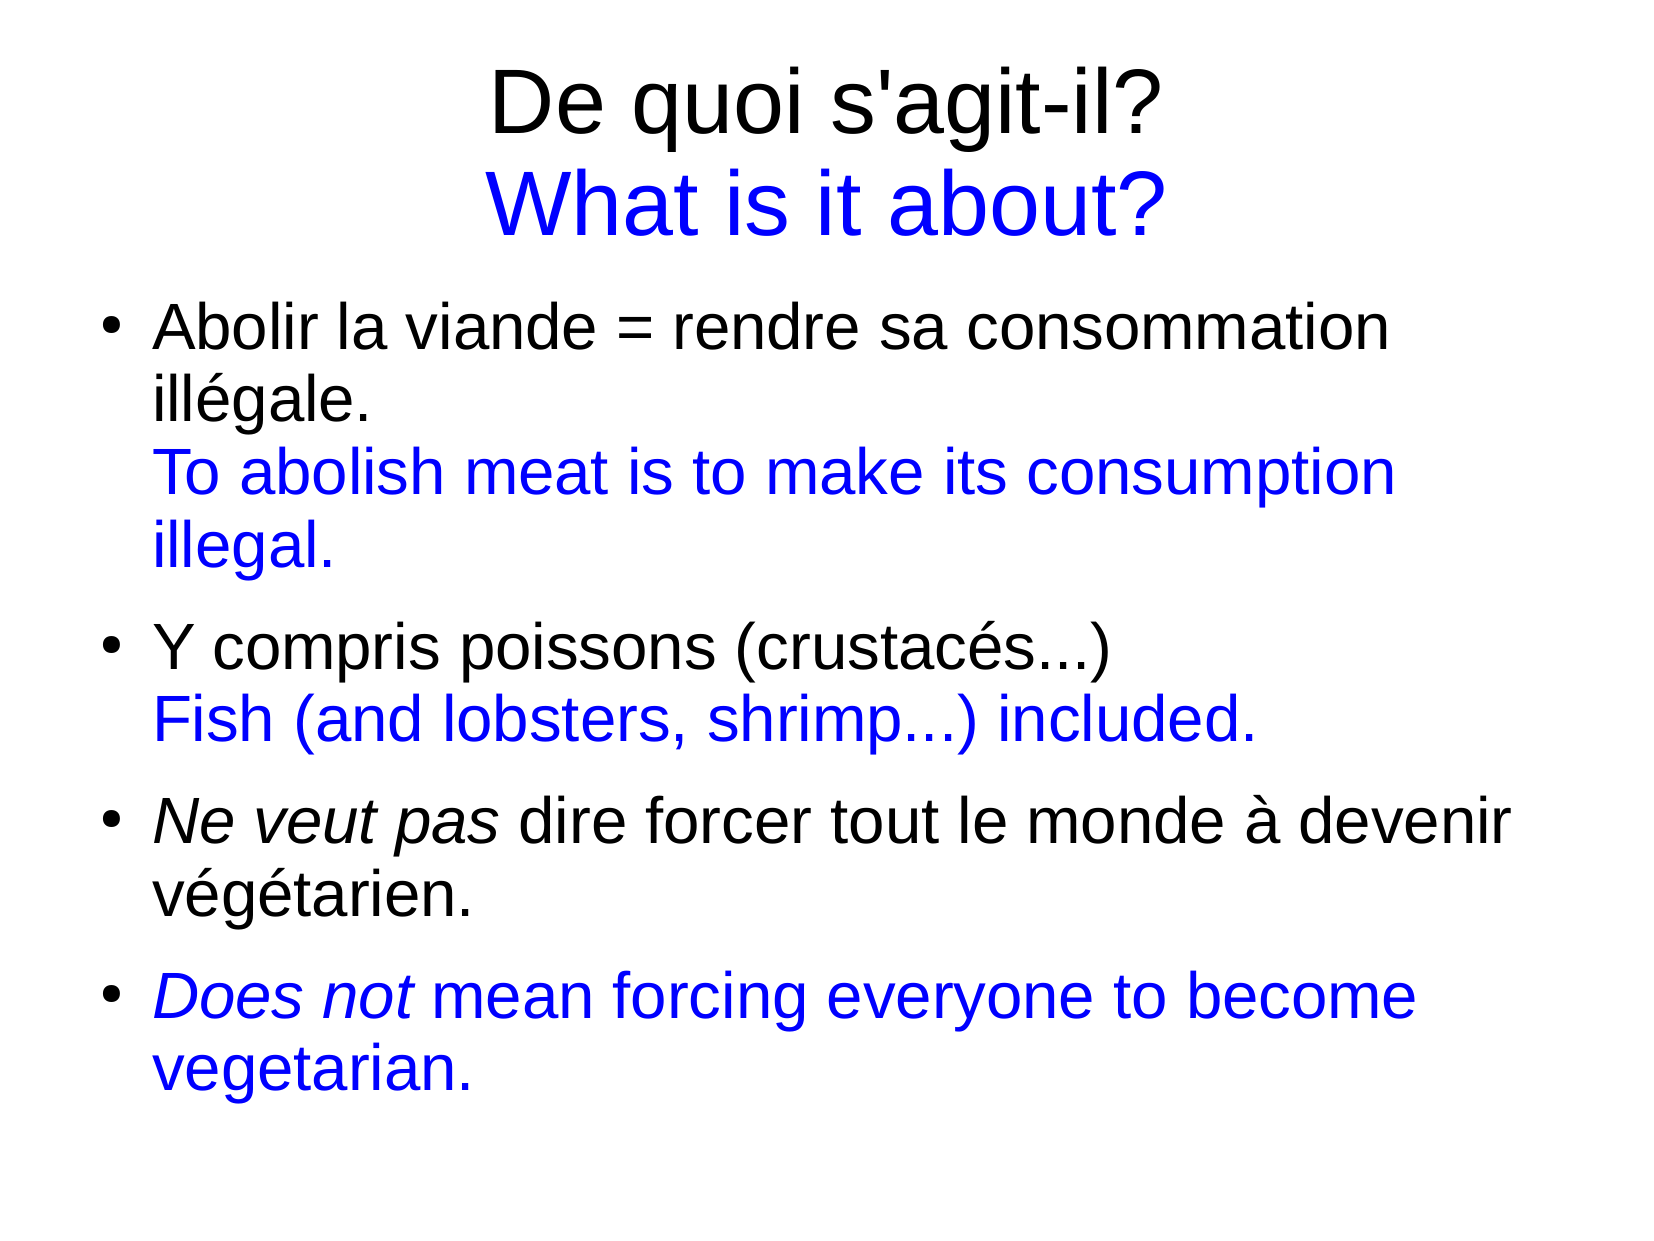

# De quoi s'agit-il? What is it about?
Abolir la viande = rendre sa consommation illégale.
To abolish meat is to make its consumption illegal.
Y compris poissons (crustacés...)
Fish (and lobsters, shrimp...) included.
Ne veut pas dire forcer tout le monde à devenir végétarien.
Does not mean forcing everyone to become vegetarian.